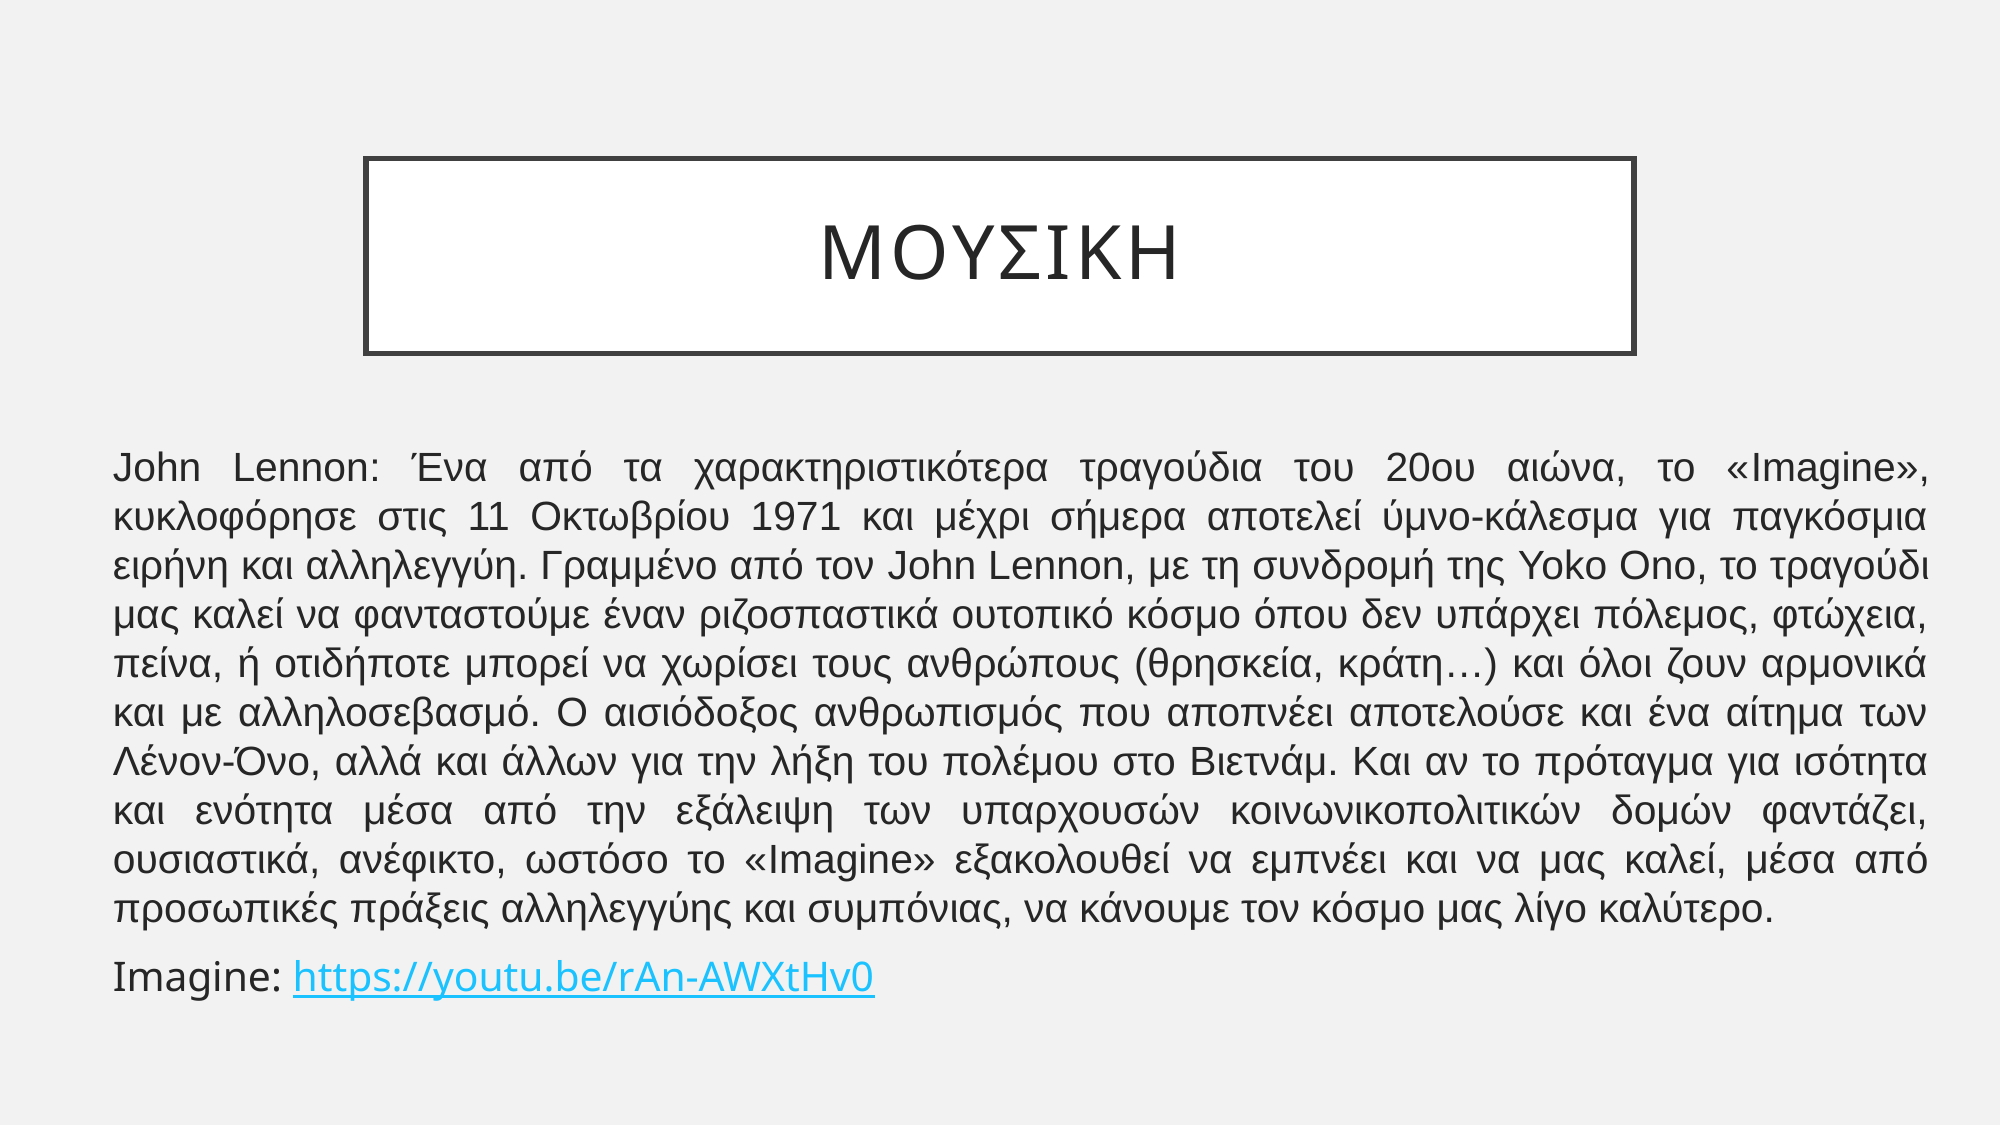

# μουσικη
John Lennon: Ένα από τα χαρακτηριστικότερα τραγούδια του 20ου αιώνα, το «Imagine», κυκλοφόρησε στις 11 Οκτωβρίου 1971 και μέχρι σήμερα αποτελεί ύμνο-κάλεσμα για παγκόσμια ειρήνη και αλληλεγγύη. Γραμμένο από τον John Lennon, με τη συνδρομή της Yoko Ono, το τραγούδι μας καλεί να φανταστούμε έναν ριζοσπαστικά ουτοπικό κόσμο όπου δεν υπάρχει πόλεμος, φτώχεια, πείνα, ή οτιδήποτε μπορεί να χωρίσει τους ανθρώπους (θρησκεία, κράτη…) και όλοι ζουν αρμονικά και με αλληλοσεβασμό. Ο αισιόδοξος ανθρωπισμός που αποπνέει αποτελούσε και ένα αίτημα των Λένον-Όνο, αλλά και άλλων για την λήξη του πολέμου στο Βιετνάμ. Και αν το πρόταγμα για ισότητα και ενότητα μέσα από την εξάλειψη των υπαρχουσών κοινωνικοπολιτικών δομών φαντάζει, ουσιαστικά, ανέφικτο, ωστόσο το «Imagine» εξακολουθεί να εμπνέει και να μας καλεί, μέσα από προσωπικές πράξεις αλληλεγγύης και συμπόνιας, να κάνουμε τον κόσμο μας λίγο καλύτερο.
Imagine: https://youtu.be/rAn-AWXtHv0